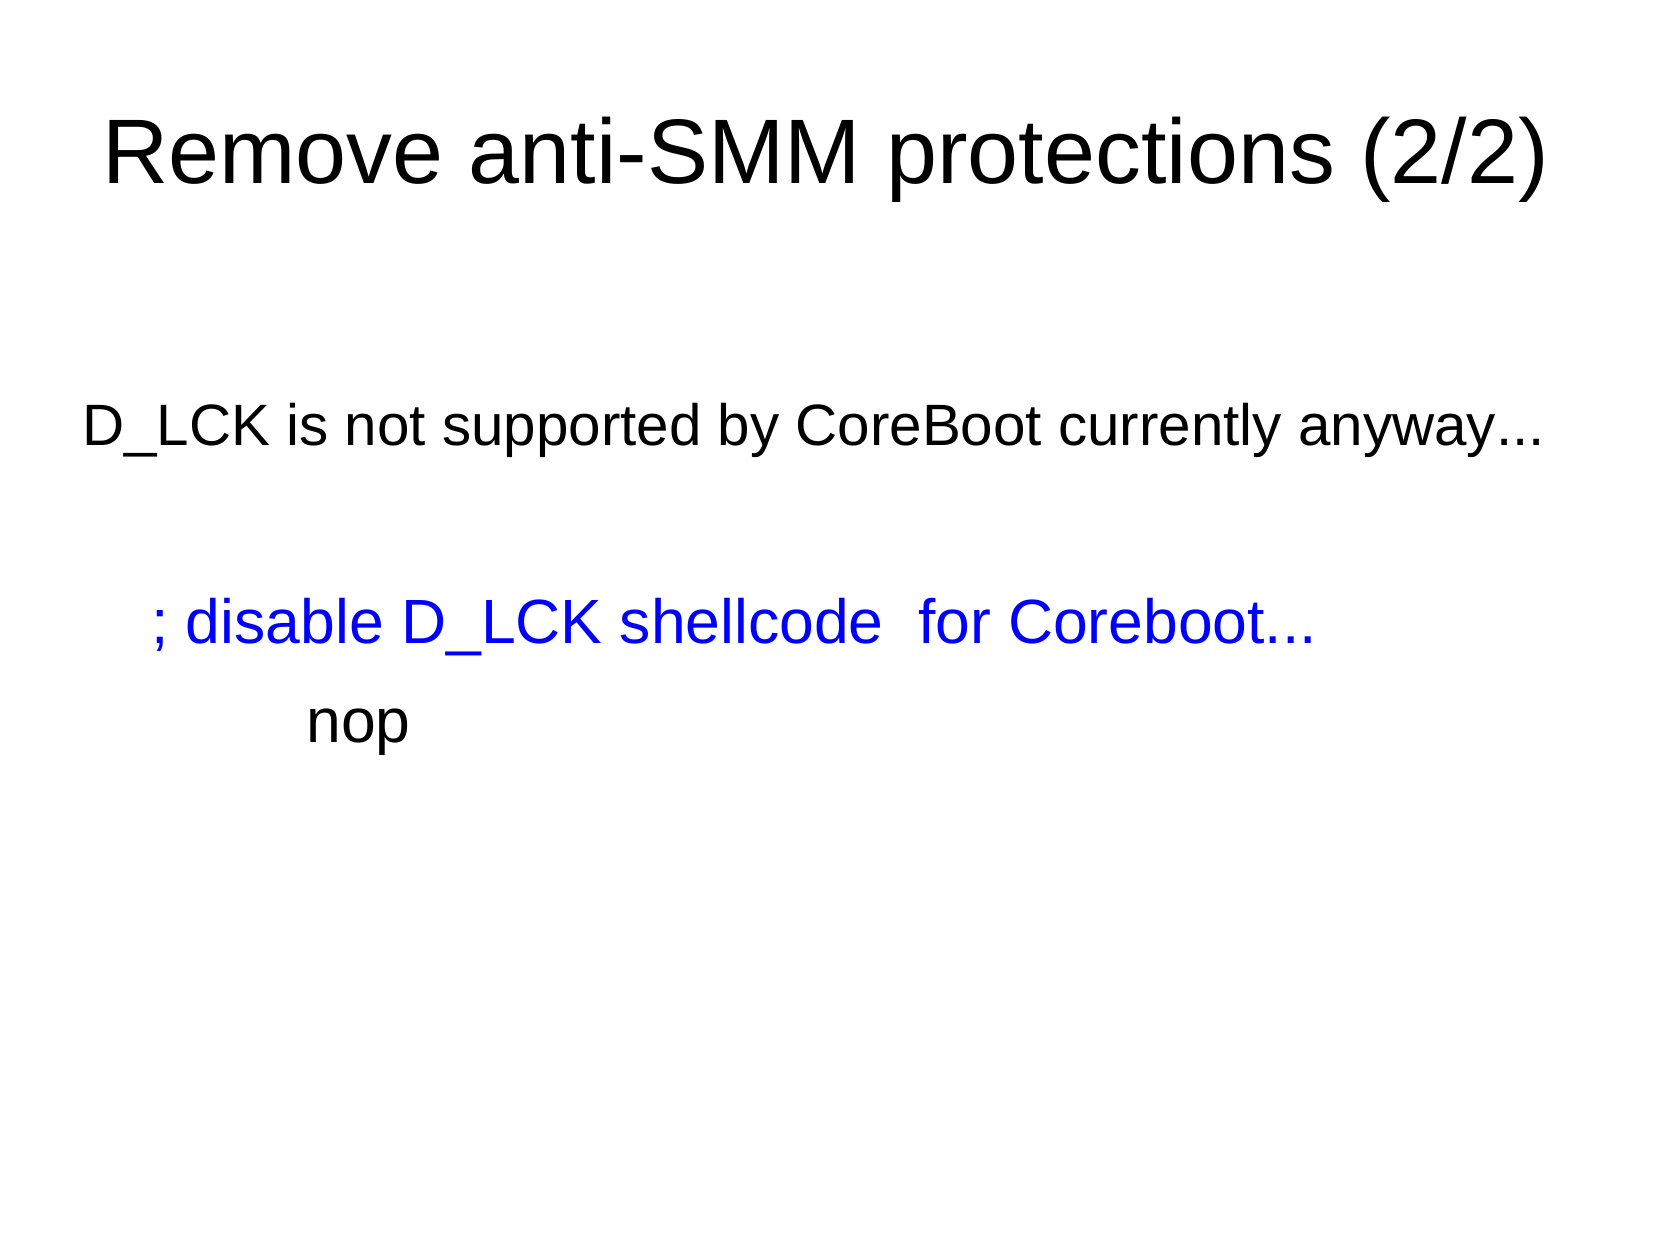

# Remove anti-SMM protections (2/2)
D_LCK is not supported by CoreBoot currently anyway...
 ; disable D_LCK shellcode for Coreboot...
 nop